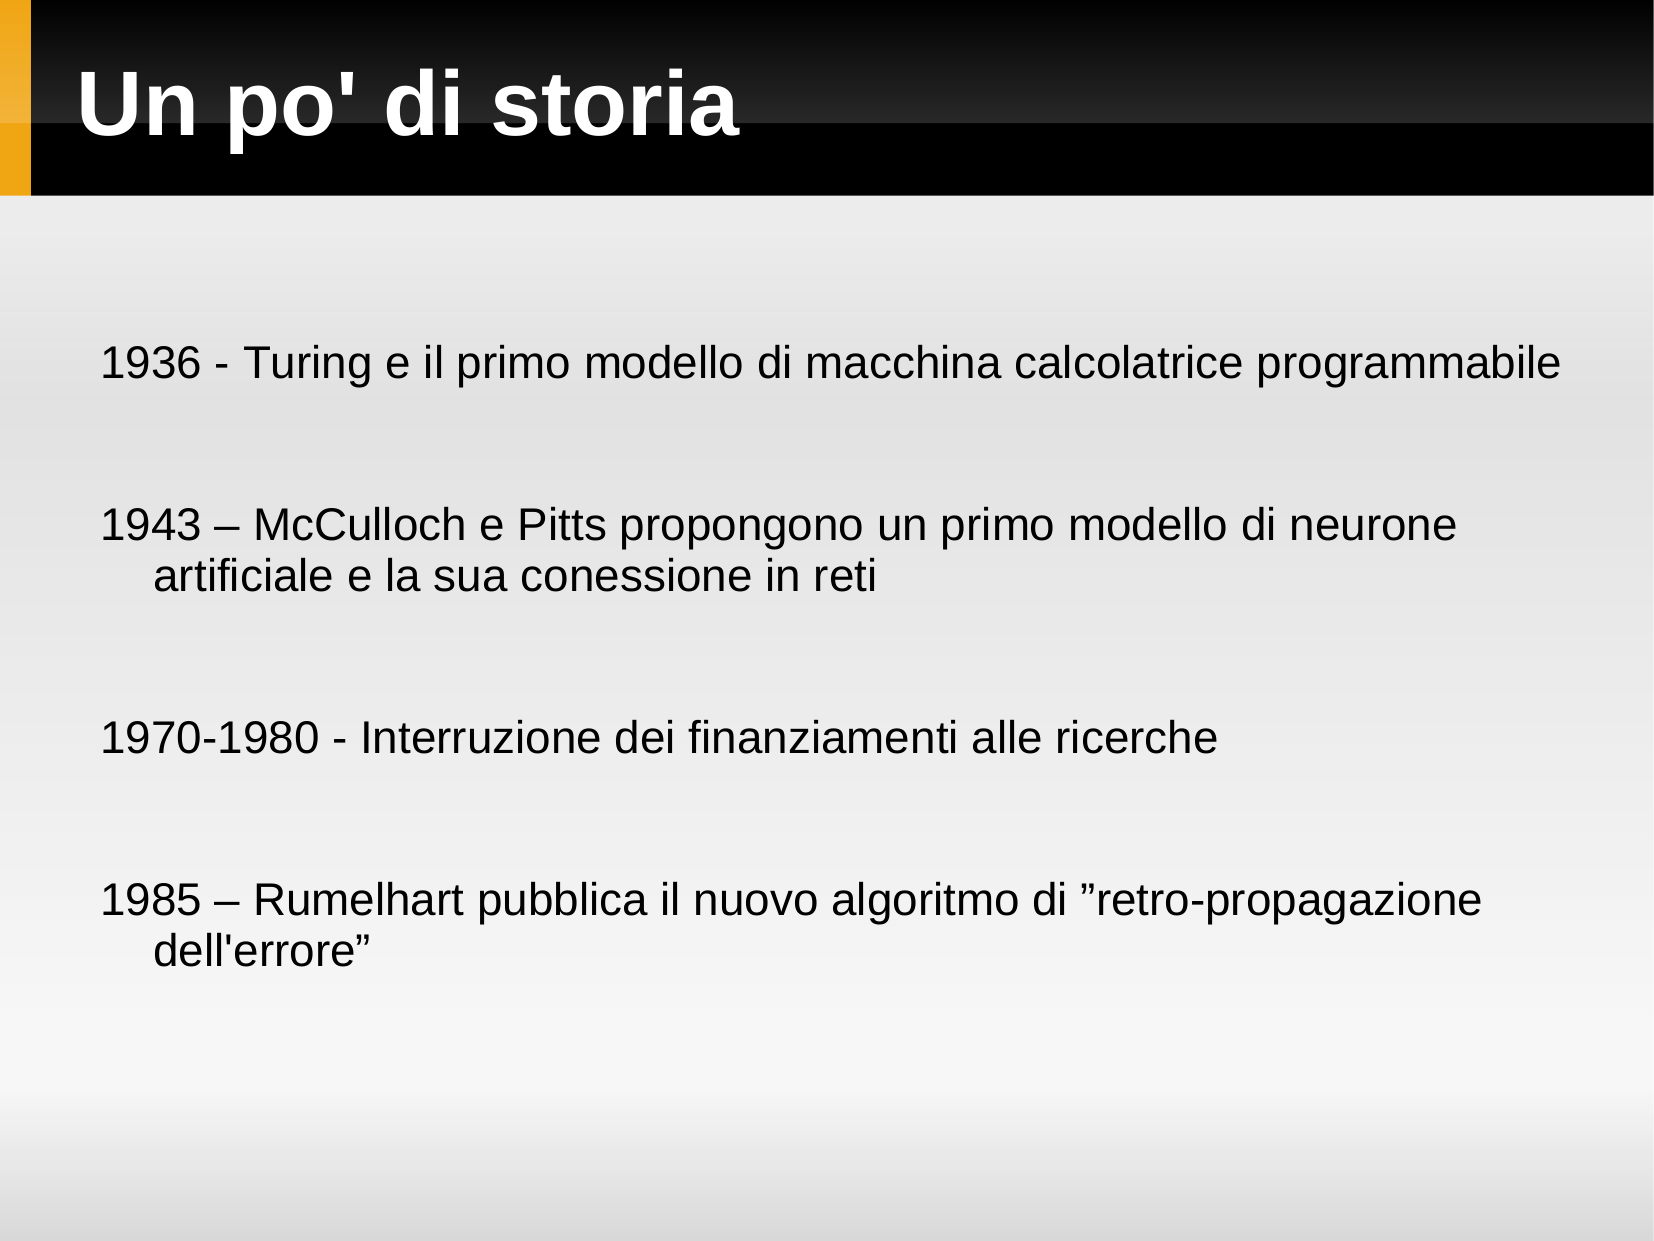

# Un po' di storia
1936 - Turing e il primo modello di macchina calcolatrice programmabile
1943 – McCulloch e Pitts propongono un primo modello di neurone artificiale e la sua conessione in reti
1970-1980 - Interruzione dei finanziamenti alle ricerche
1985 – Rumelhart pubblica il nuovo algoritmo di ”retro-propagazione dell'errore”